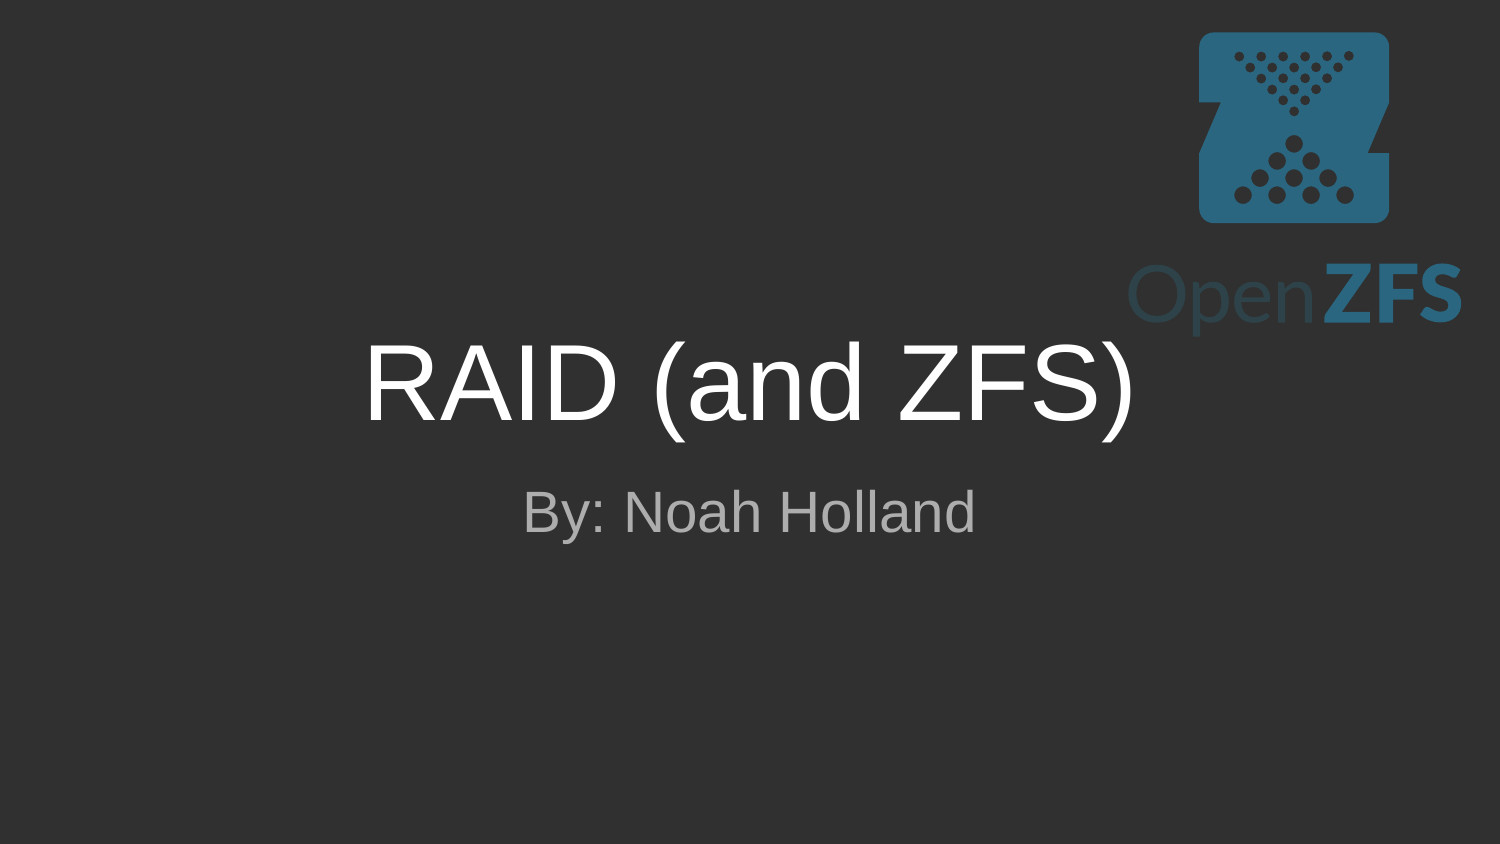

# RAID (and ZFS)
By: Noah Holland